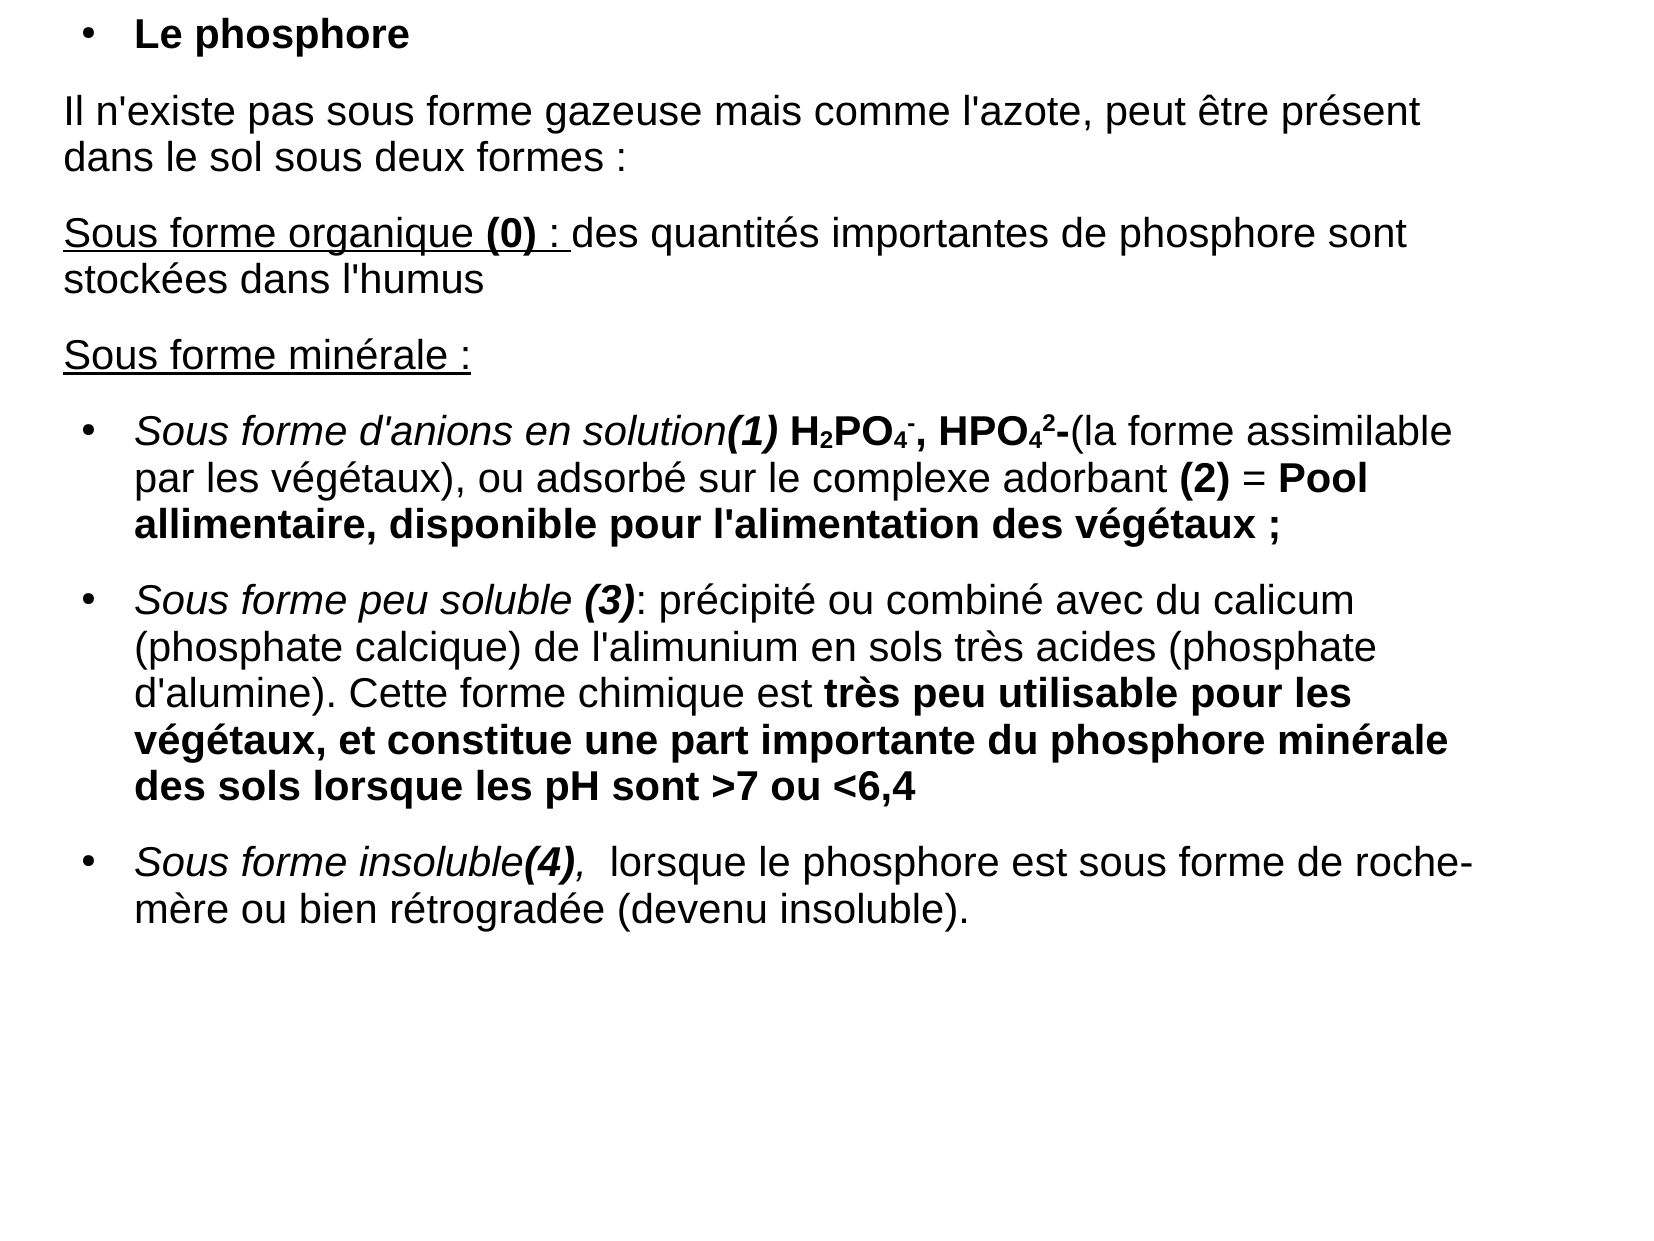

# Le phosphore
Il n'existe pas sous forme gazeuse mais comme l'azote, peut être présent dans le sol sous deux formes :
Sous forme organique (0) : des quantités importantes de phosphore sont stockées dans l'humus
Sous forme minérale :
Sous forme d'anions en solution(1) H2PO4-, HPO42-(la forme assimilable par les végétaux), ou adsorbé sur le complexe adorbant (2) = Pool allimentaire, disponible pour l'alimentation des végétaux ;
Sous forme peu soluble (3): précipité ou combiné avec du calicum (phosphate calcique) de l'alimunium en sols très acides (phosphate d'alumine). Cette forme chimique est très peu utilisable pour les végétaux, et constitue une part importante du phosphore minérale des sols lorsque les pH sont >7 ou <6,4
Sous forme insoluble(4), lorsque le phosphore est sous forme de roche-mère ou bien rétrogradée (devenu insoluble).